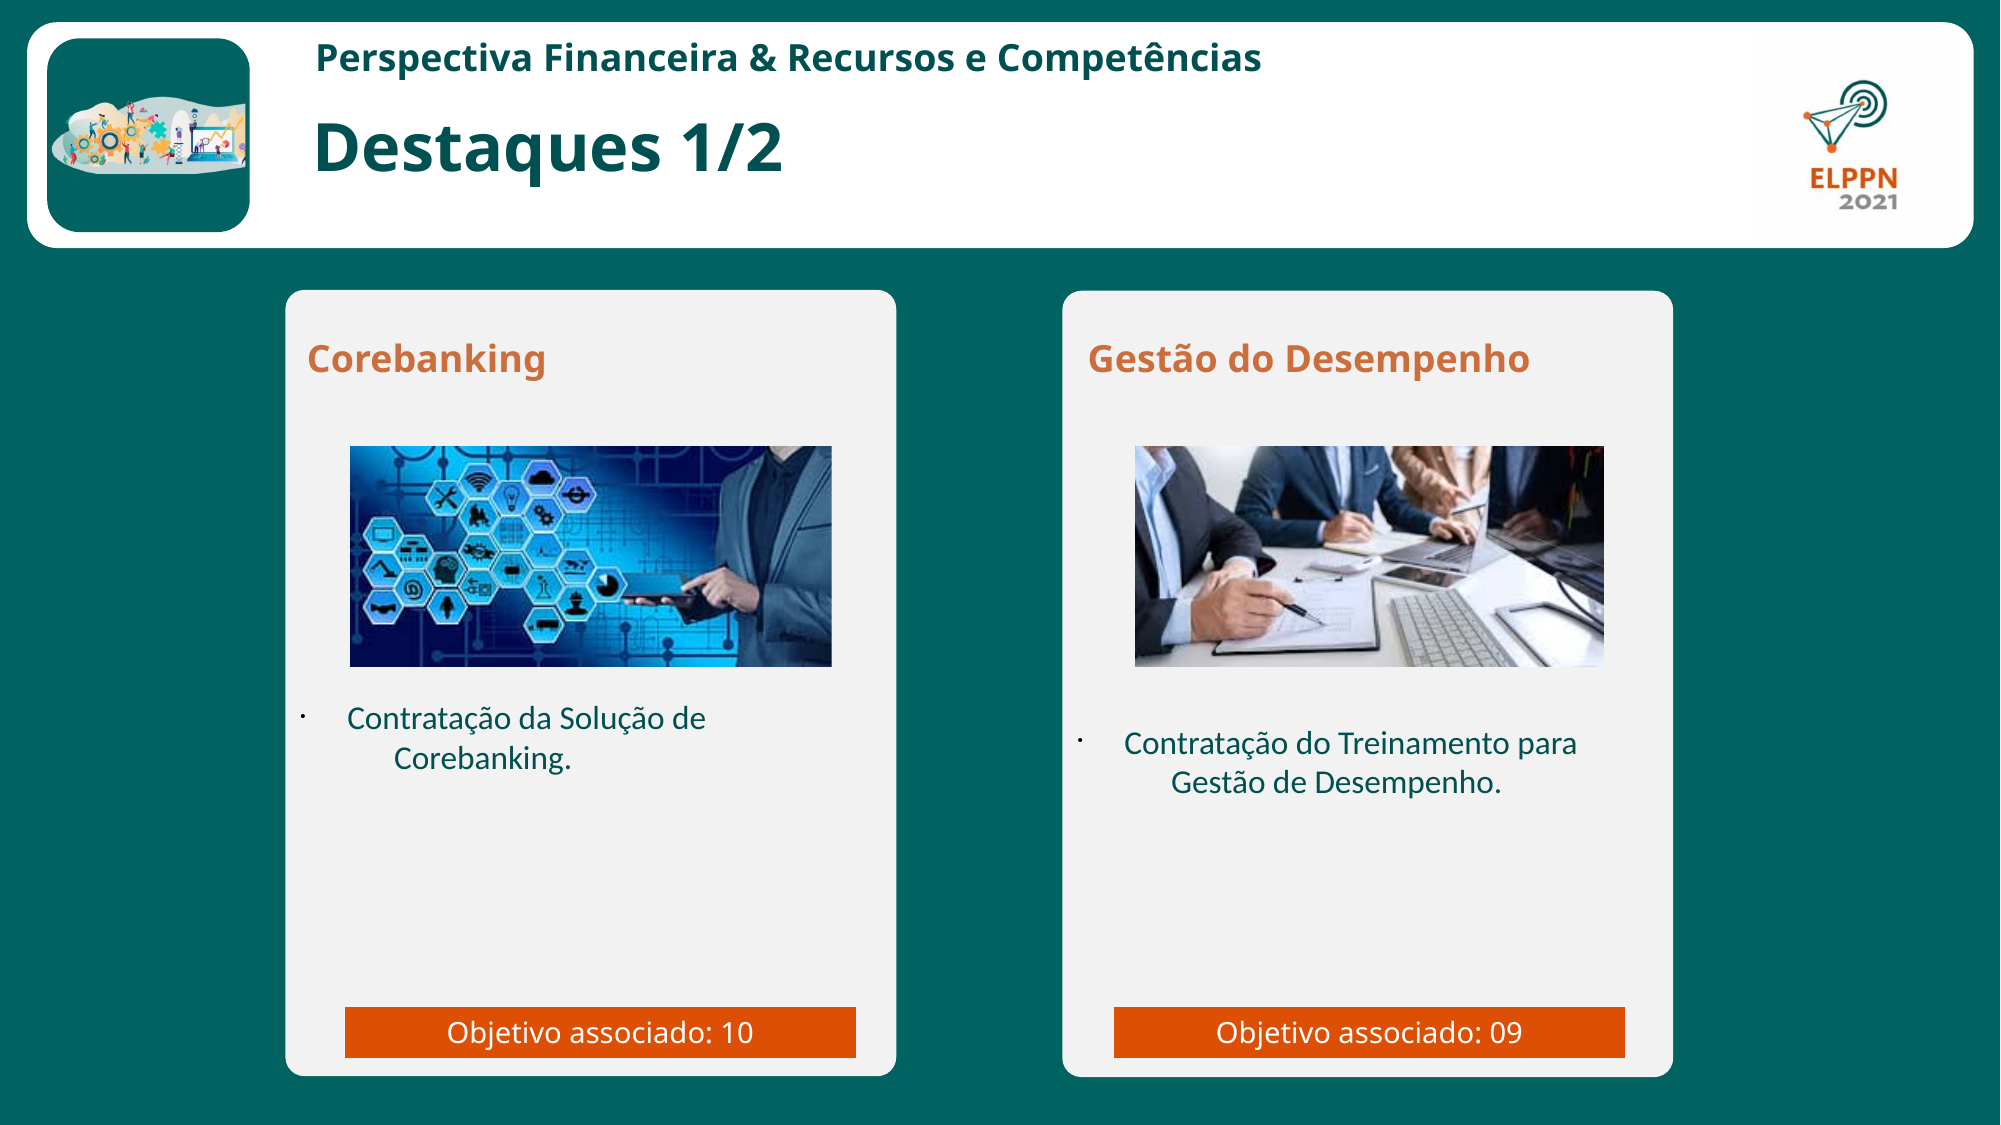

Perspectiva Financeira & Recursos e Competências
Destaques 1/2
Corebanking
Contratação da Solução de Corebanking.
Gestão do Desempenho
Contratação do Treinamento para Gestão de Desempenho.
Objetivo associado: 10
Objetivo associado: 09